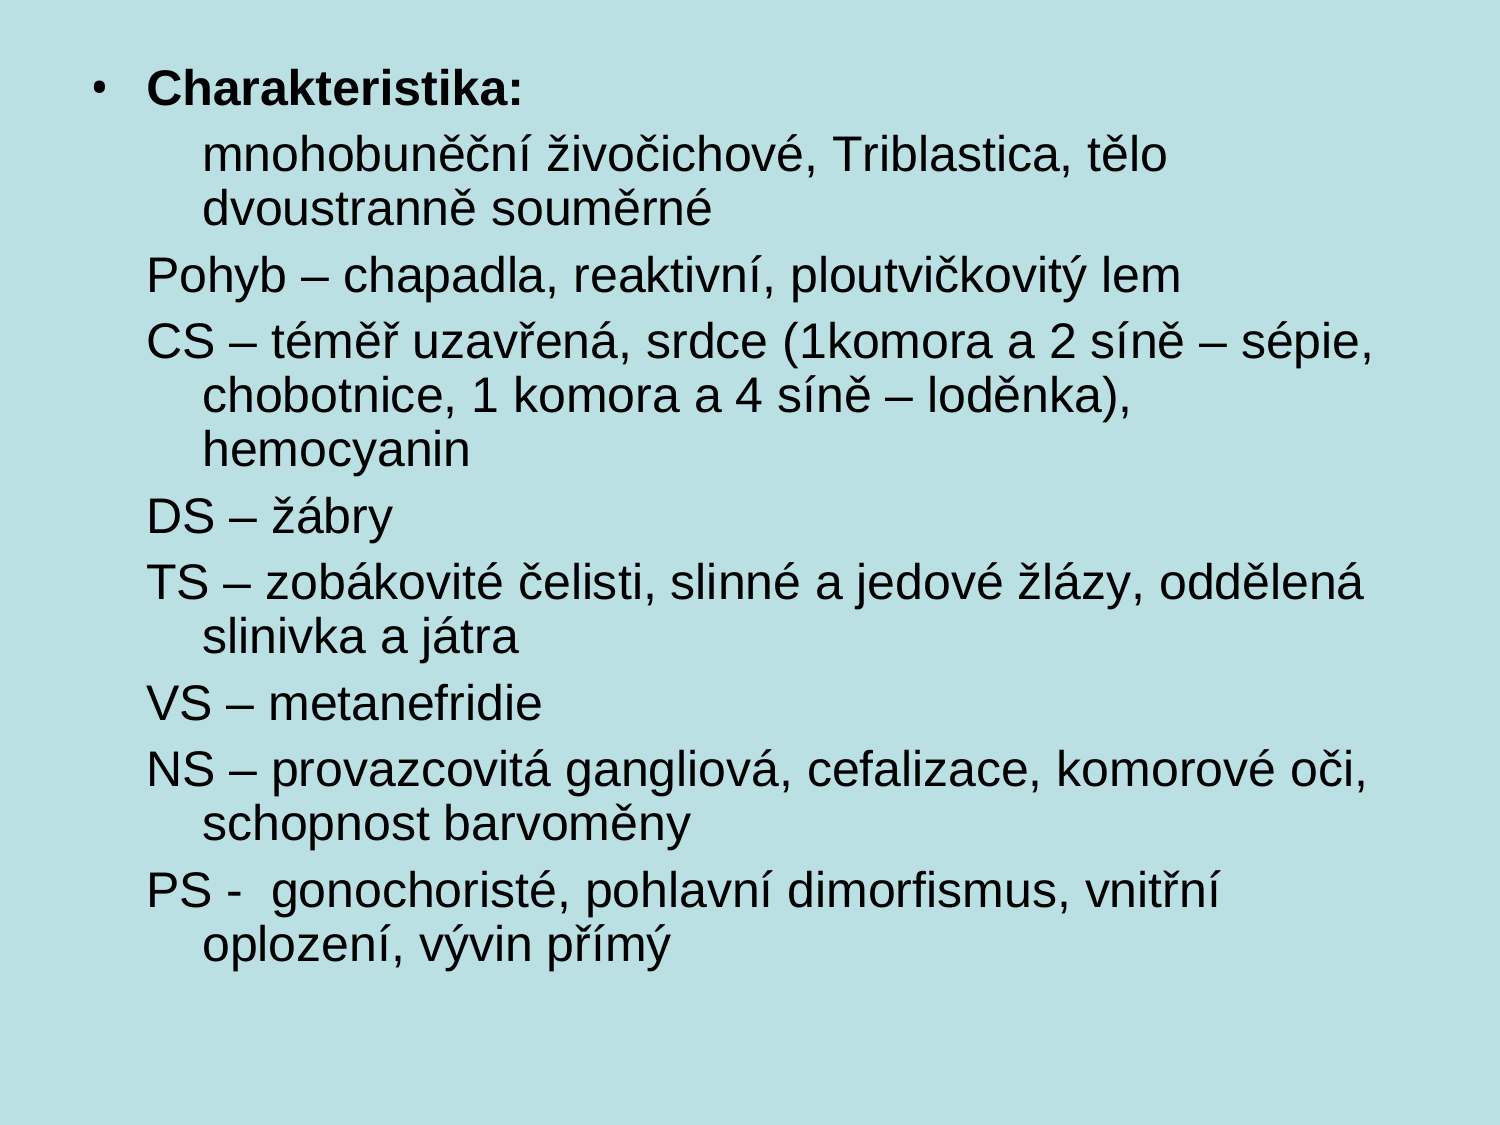

#
Charakteristika:
 mnohobuněční živočichové, Triblastica, tělo dvoustranně souměrné
Pohyb – chapadla, reaktivní, ploutvičkovitý lem
CS – téměř uzavřená, srdce (1komora a 2 síně – sépie, chobotnice, 1 komora a 4 síně – loděnka), hemocyanin
DS – žábry
TS – zobákovité čelisti, slinné a jedové žlázy, oddělená slinivka a játra
VS – metanefridie
NS – provazcovitá gangliová, cefalizace, komorové oči, schopnost barvoměny
PS - gonochoristé, pohlavní dimorfismus, vnitřní oplození, vývin přímý